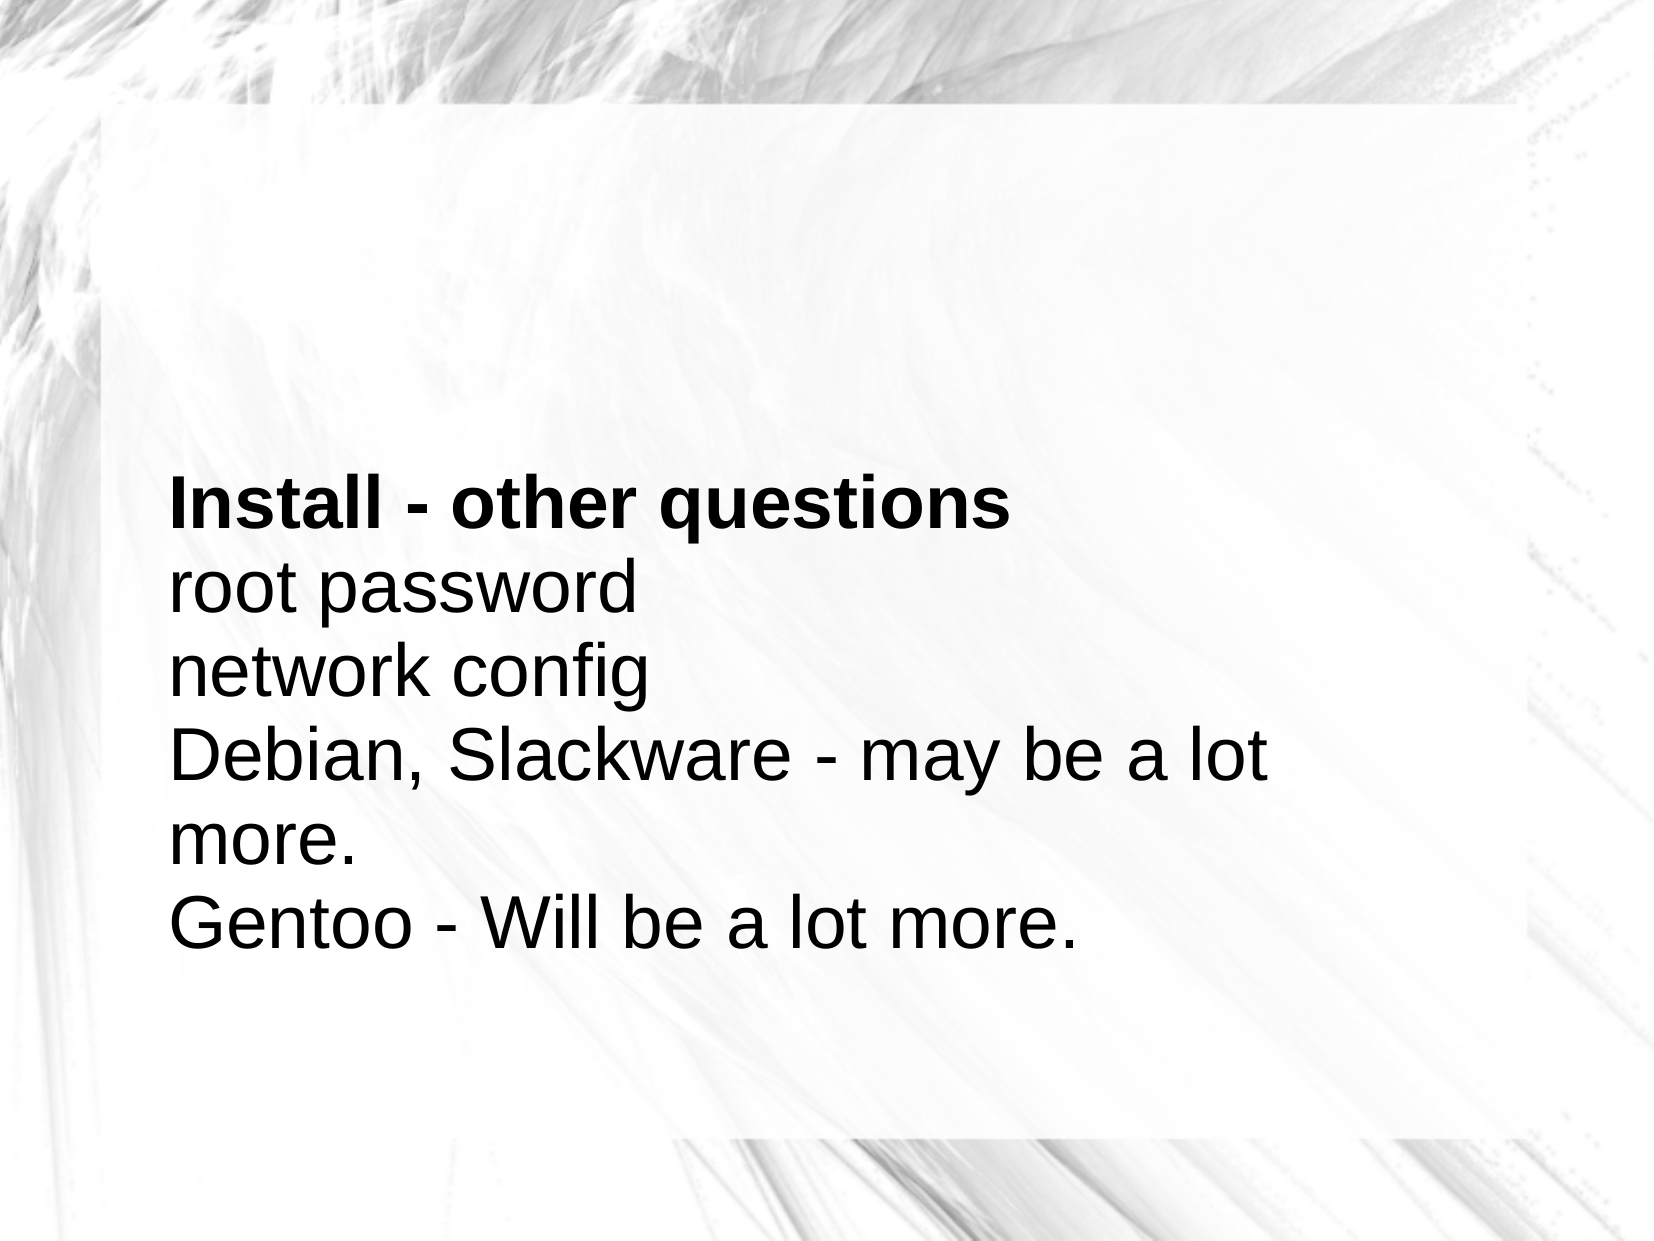

Install - other questions
root password
network config
Debian, Slackware - may be a lot more.
Gentoo - Will be a lot more.